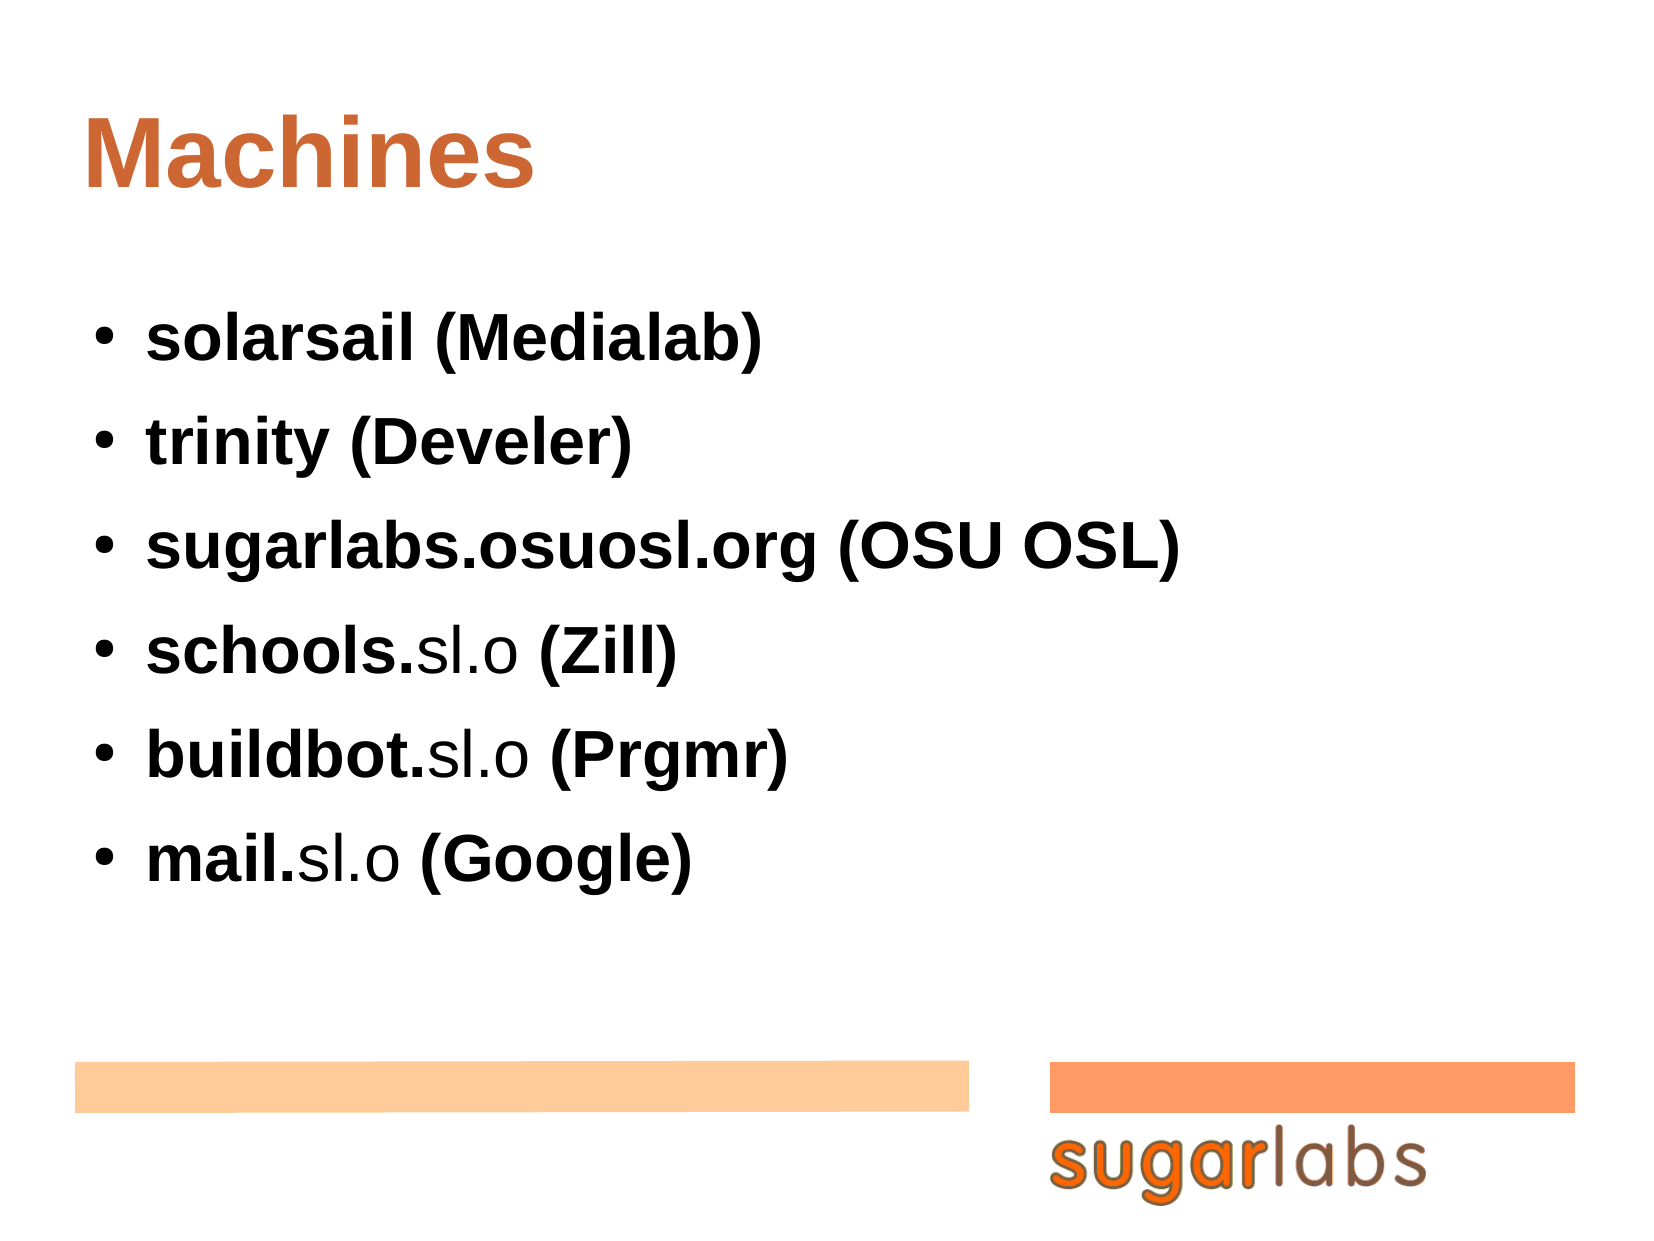

# Machines
solarsail (Medialab)
trinity (Develer)
sugarlabs.osuosl.org (OSU OSL)
schools.sl.o (Zill)
buildbot.sl.o (Prgmr)
mail.sl.o (Google)